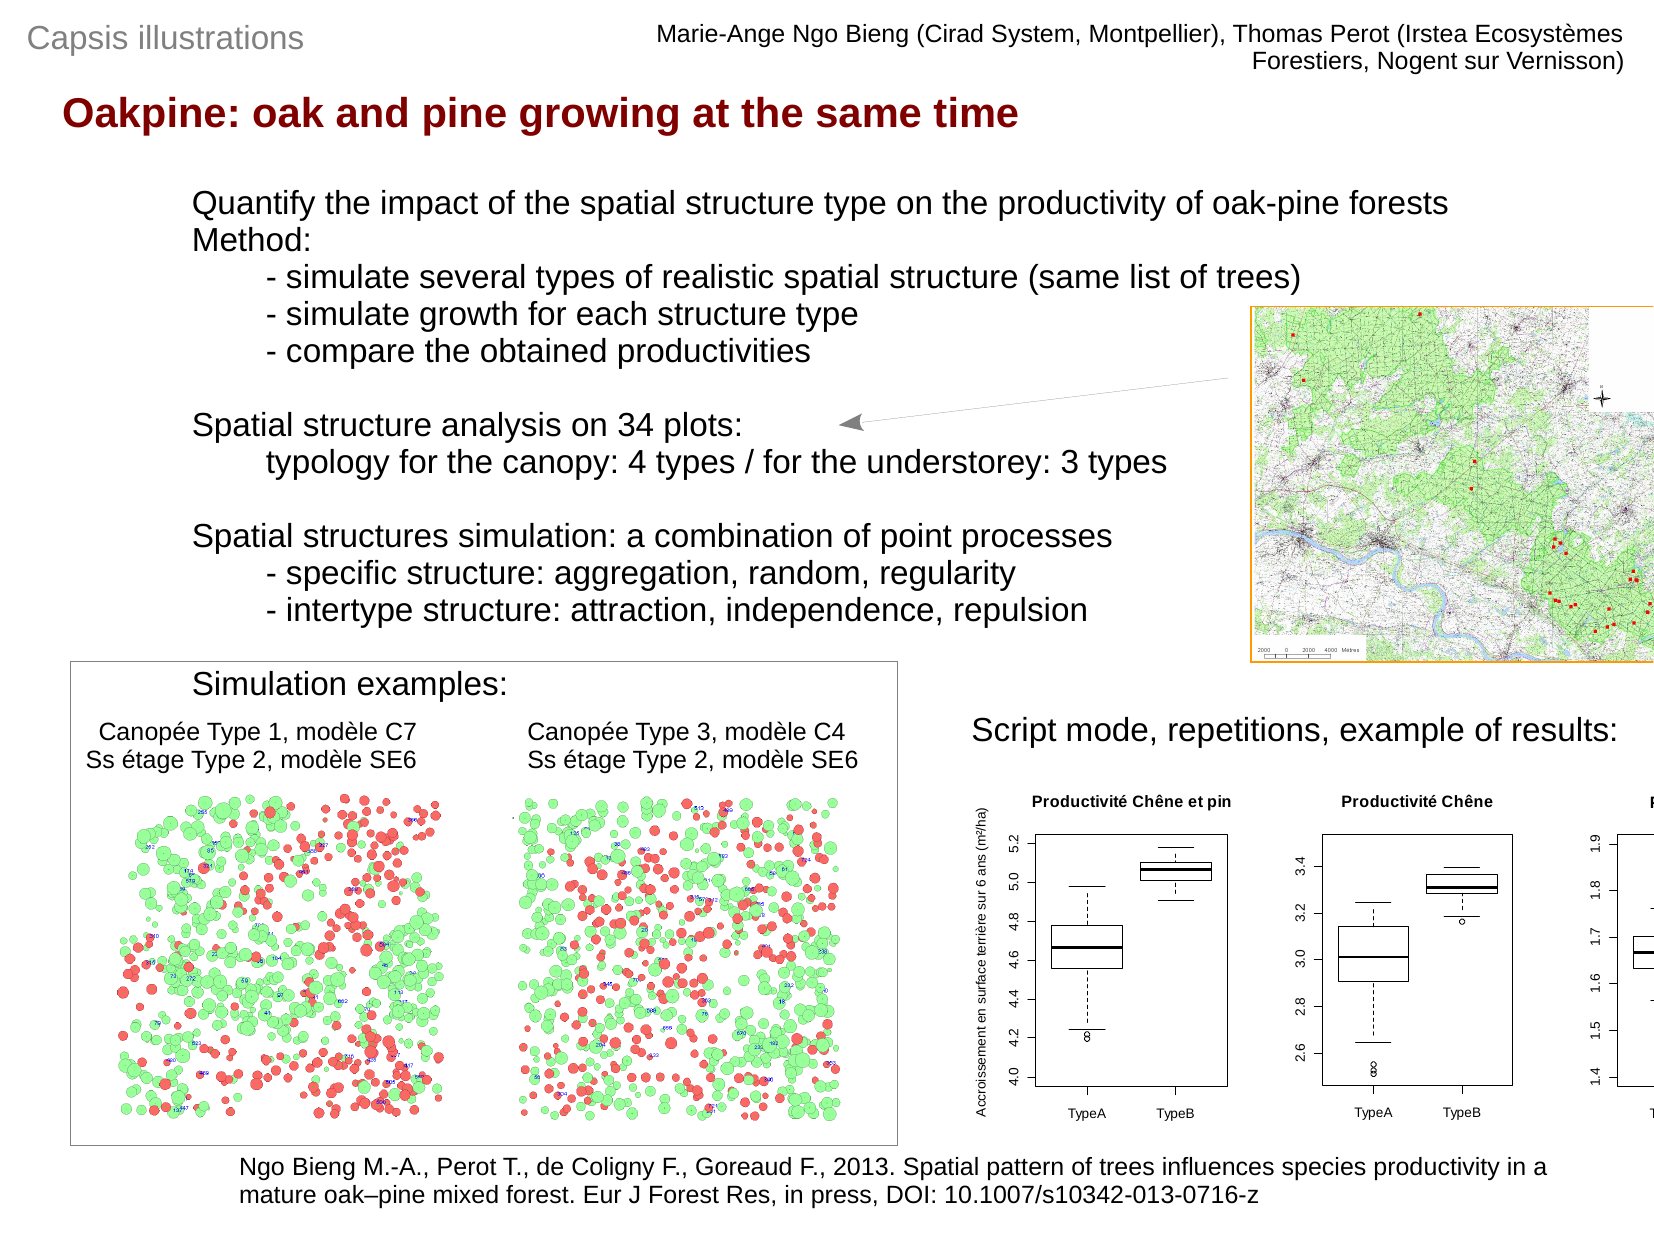

Capsis illustrations
Marie-Ange Ngo Bieng (Cirad System, Montpellier), Thomas Perot (Irstea Ecosystèmes Forestiers, Nogent sur Vernisson)
Oakpine: oak and pine growing at the same time
Quantify the impact of the spatial structure type on the productivity of oak-pine forests
Method:
	- simulate several types of realistic spatial structure (same list of trees)
	- simulate growth for each structure type
	- compare the obtained productivities
Spatial structure analysis on 34 plots:
	typology for the canopy: 4 types / for the understorey: 3 types
Spatial structures simulation: a combination of point processes
	- specific structure: aggregation, random, regularity
	- intertype structure: attraction, independence, repulsion
Simulation examples:
Script mode, repetitions, example of results:
Canopée Type 1, modèle C7
Ss étage Type 2, modèle SE6
Canopée Type 3, modèle C4
Ss étage Type 2, modèle SE6
Ngo Bieng M.-A., Perot T., de Coligny F., Goreaud F., 2013. Spatial pattern of trees inﬂuences species productivity in a mature oak–pine mixed forest. Eur J Forest Res, in press, DOI: 10.1007/s10342-013-0716-z